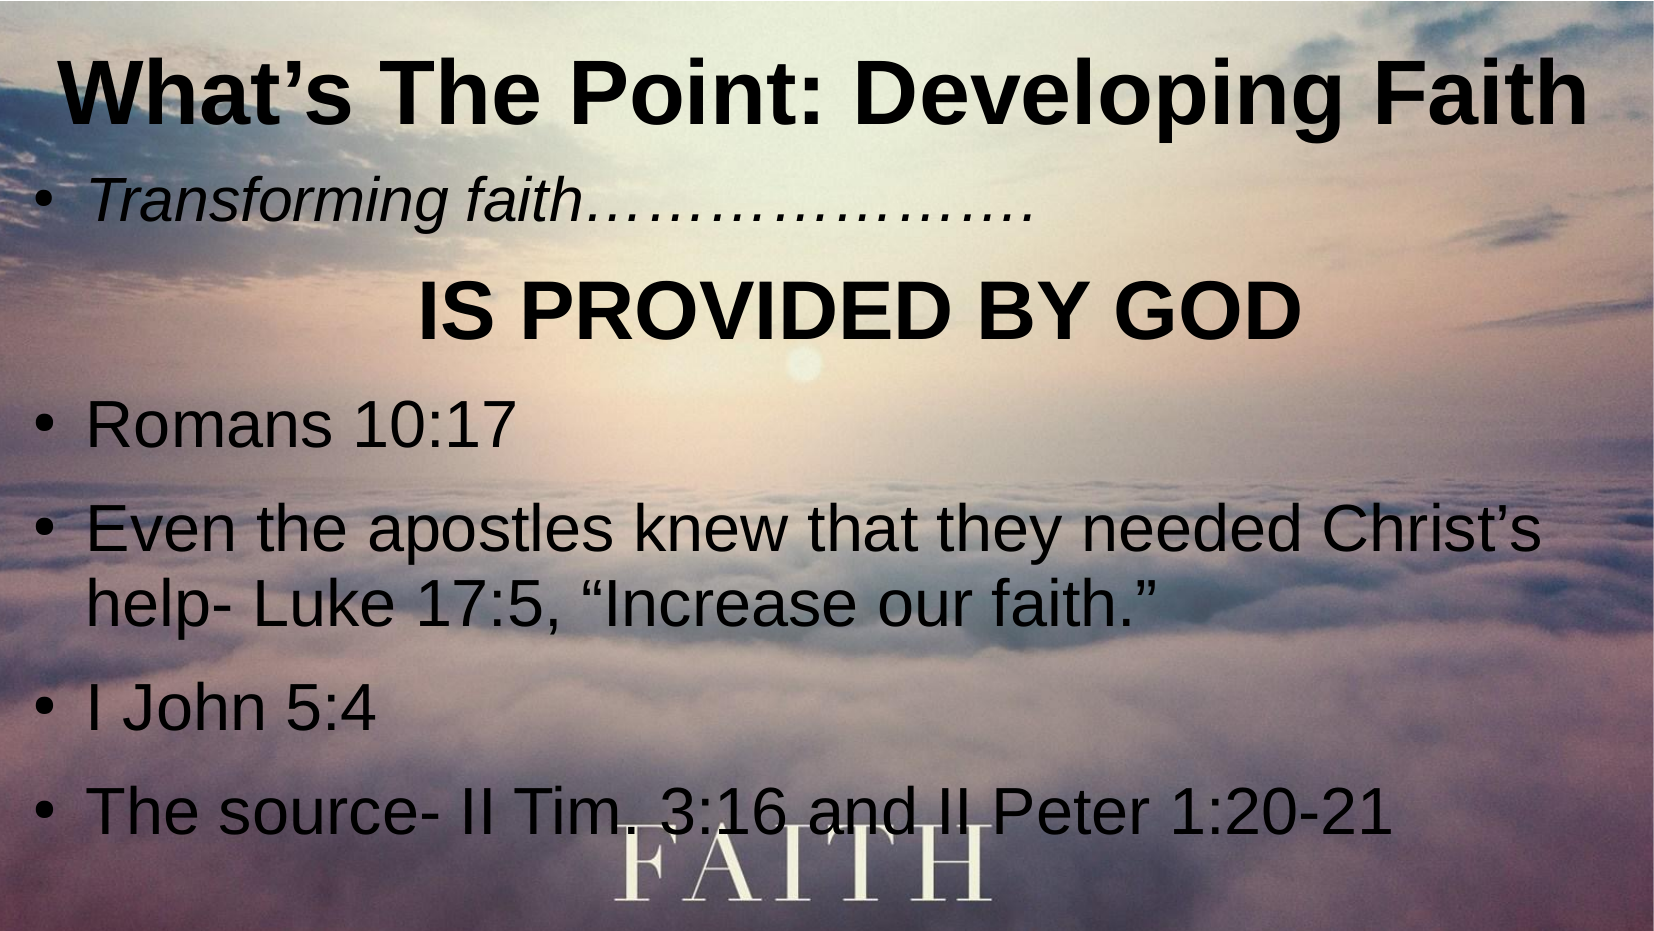

# What’s The Point: Developing Faith
Transforming faith………………….
IS PROVIDED BY GOD
Romans 10:17
Even the apostles knew that they needed Christ’s help- Luke 17:5, “Increase our faith.”
I John 5:4
The source- II Tim. 3:16 and II Peter 1:20-21